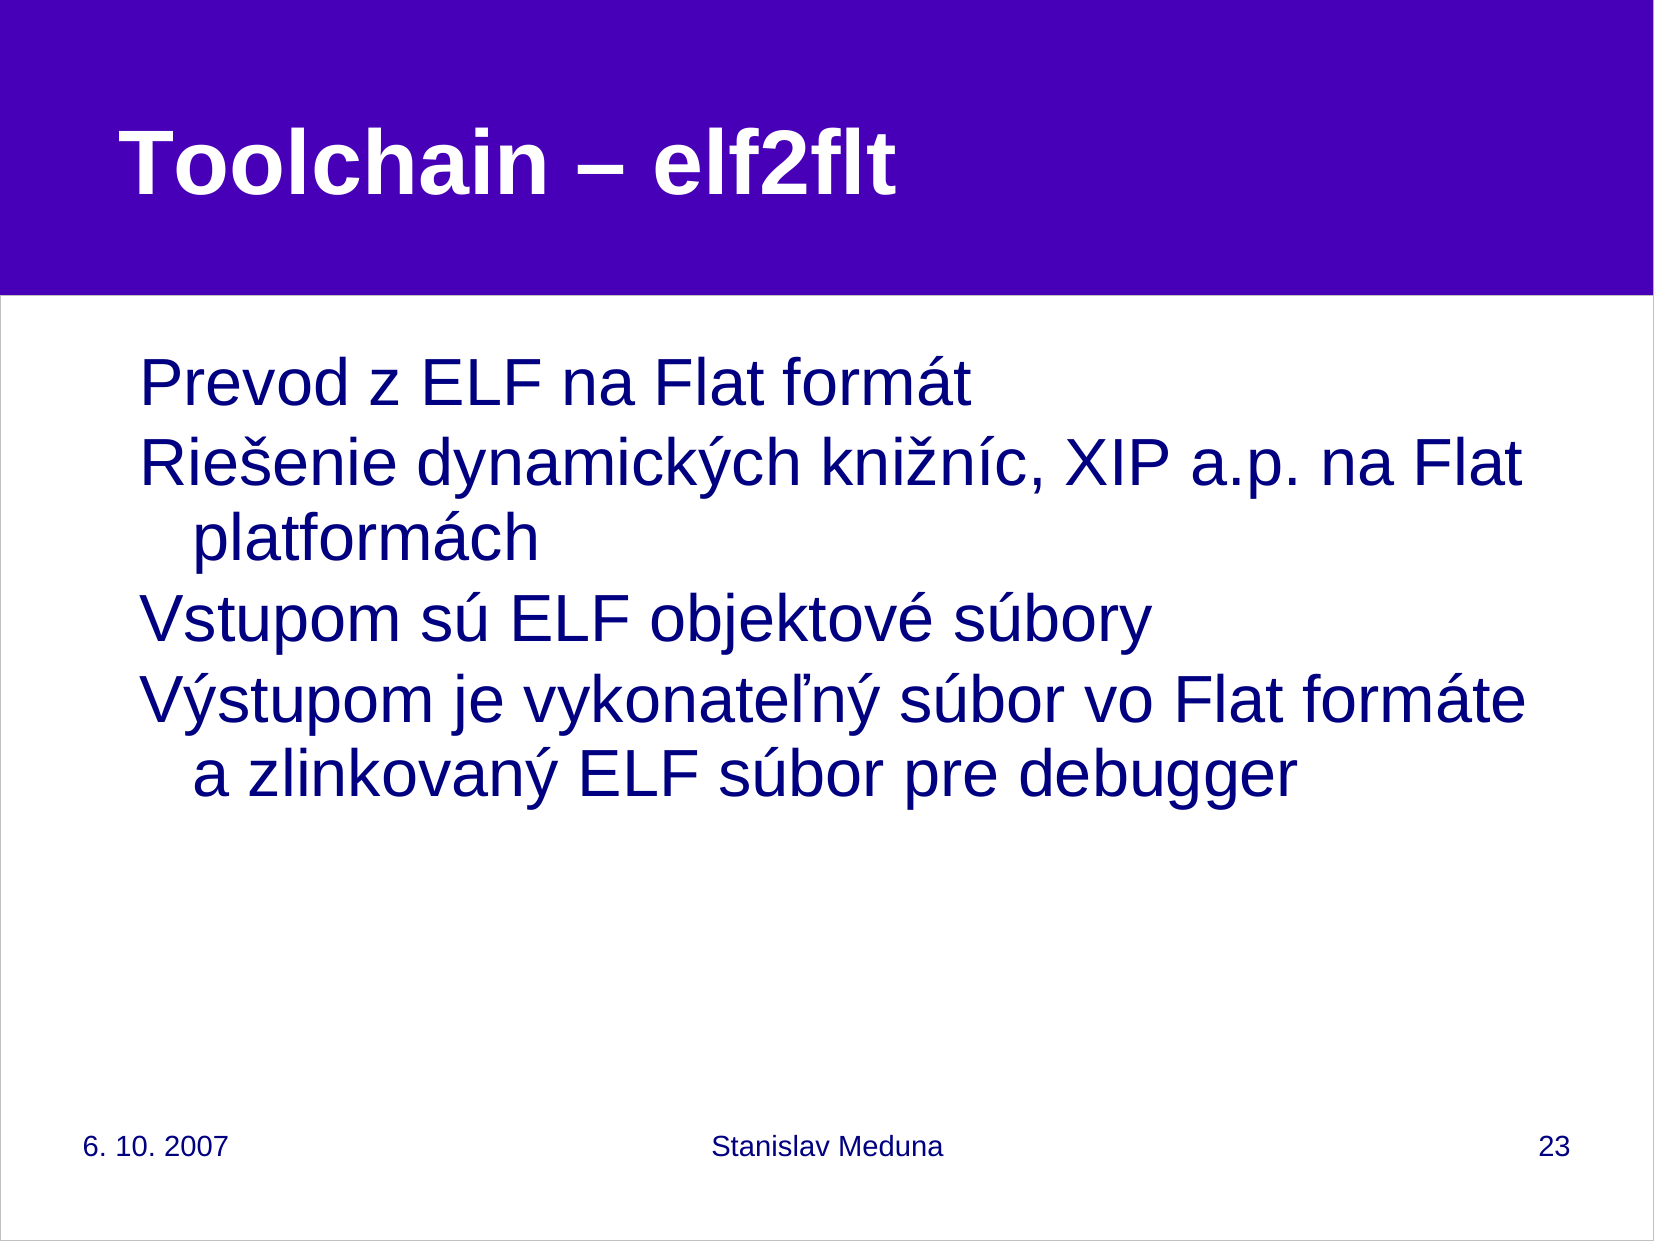

# Toolchain – elf2flt
Prevod z ELF na Flat formát
Riešenie dynamických knižníc, XIP a.p. na Flat platformách
Vstupom sú ELF objektové súbory
Výstupom je vykonateľný súbor vo Flat formáte a zlinkovaný ELF súbor pre debugger
6. 10. 2007
Stanislav Meduna
23